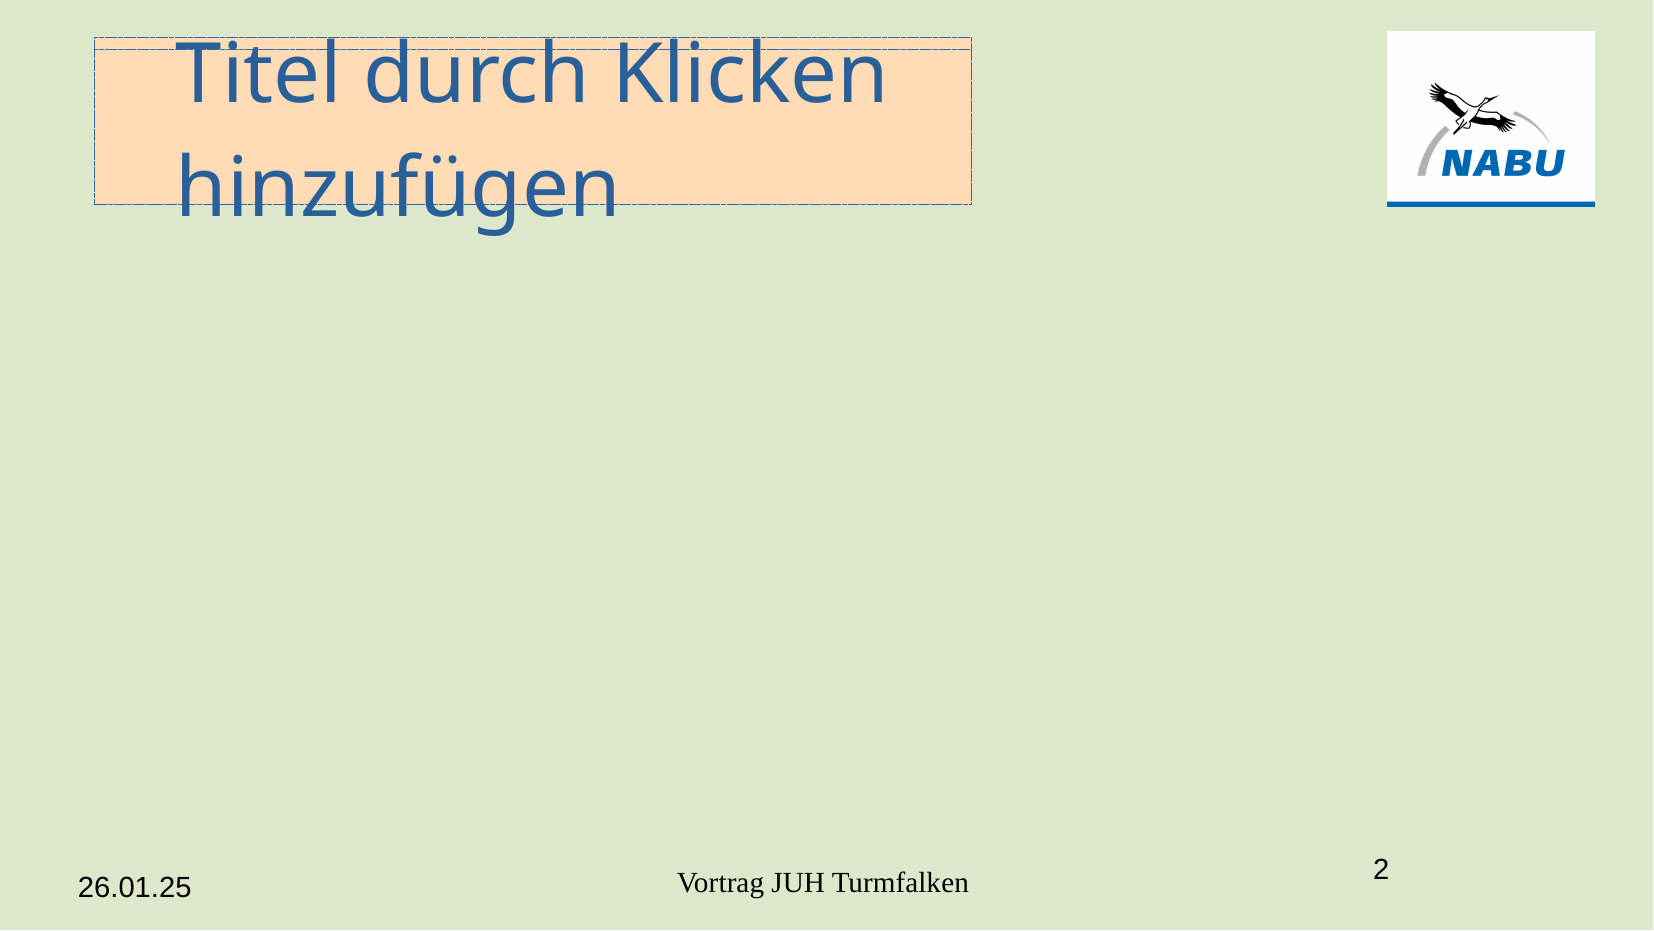

# Turmflken
Titel durch Klicken hinzufügen
Vortrag JUH Turmfalken